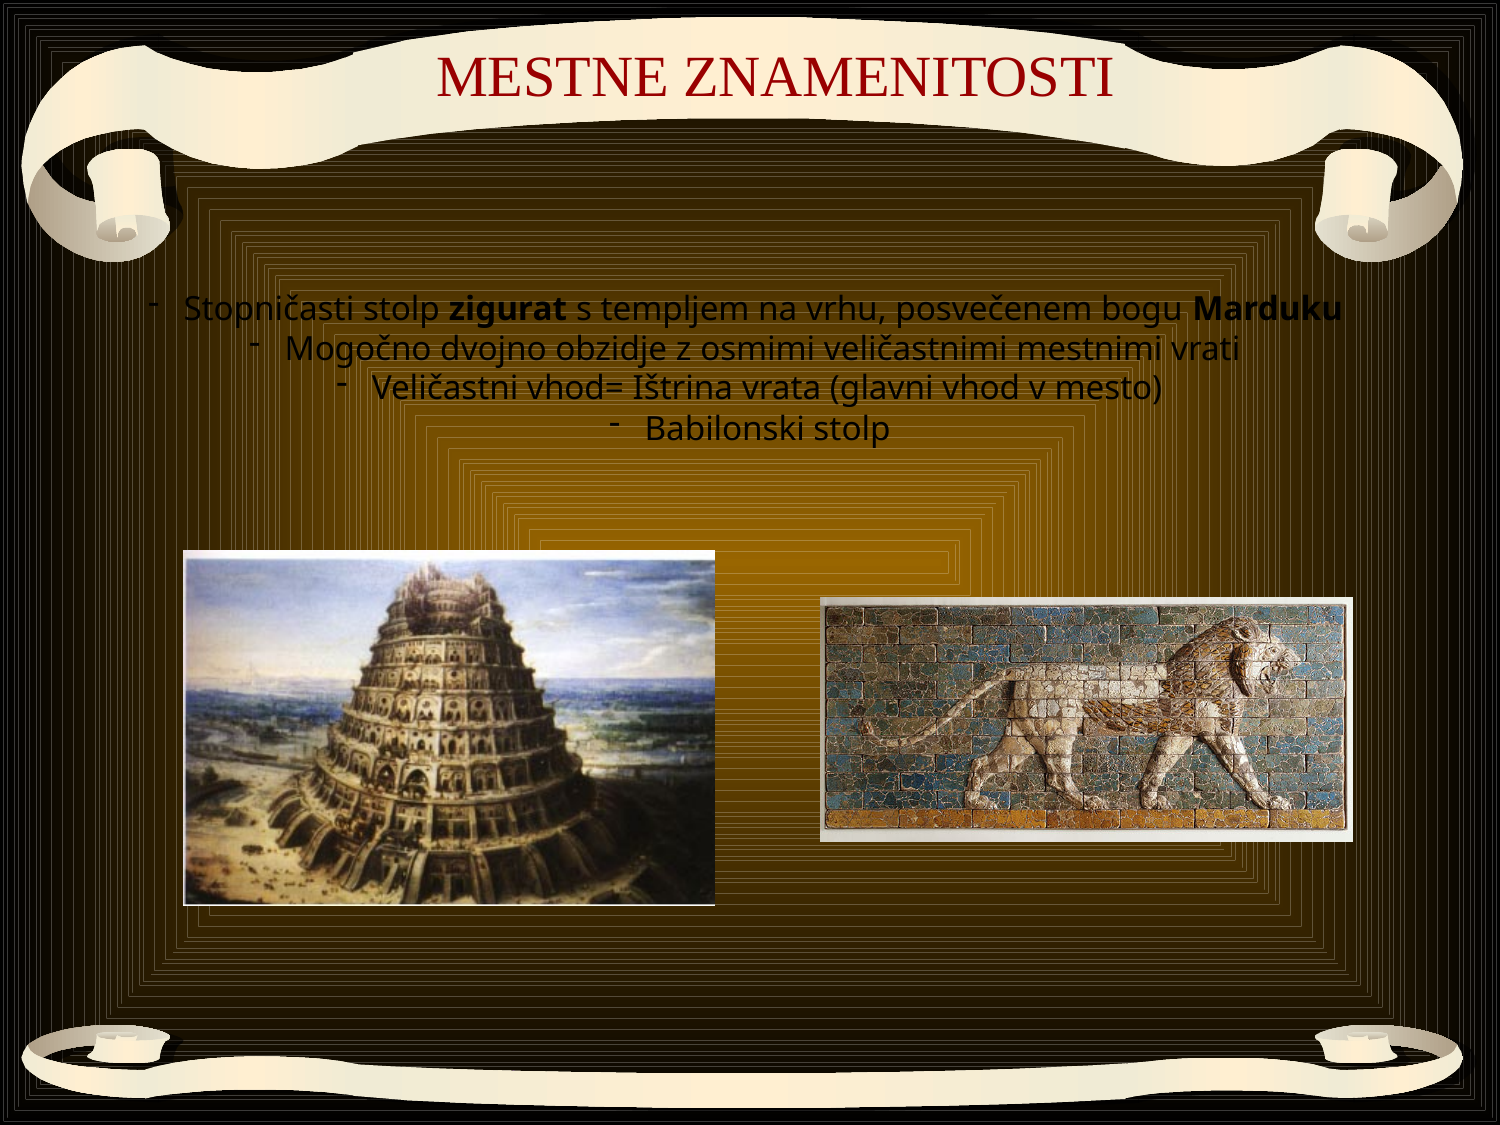

MESTNE ZNAMENITOSTI
Stopničasti stolp zigurat s templjem na vrhu, posvečenem bogu Marduku
Mogočno dvojno obzidje z osmimi veličastnimi mestnimi vrati
Veličastni vhod= Ištrina vrata (glavni vhod v mesto)
Babilonski stolp